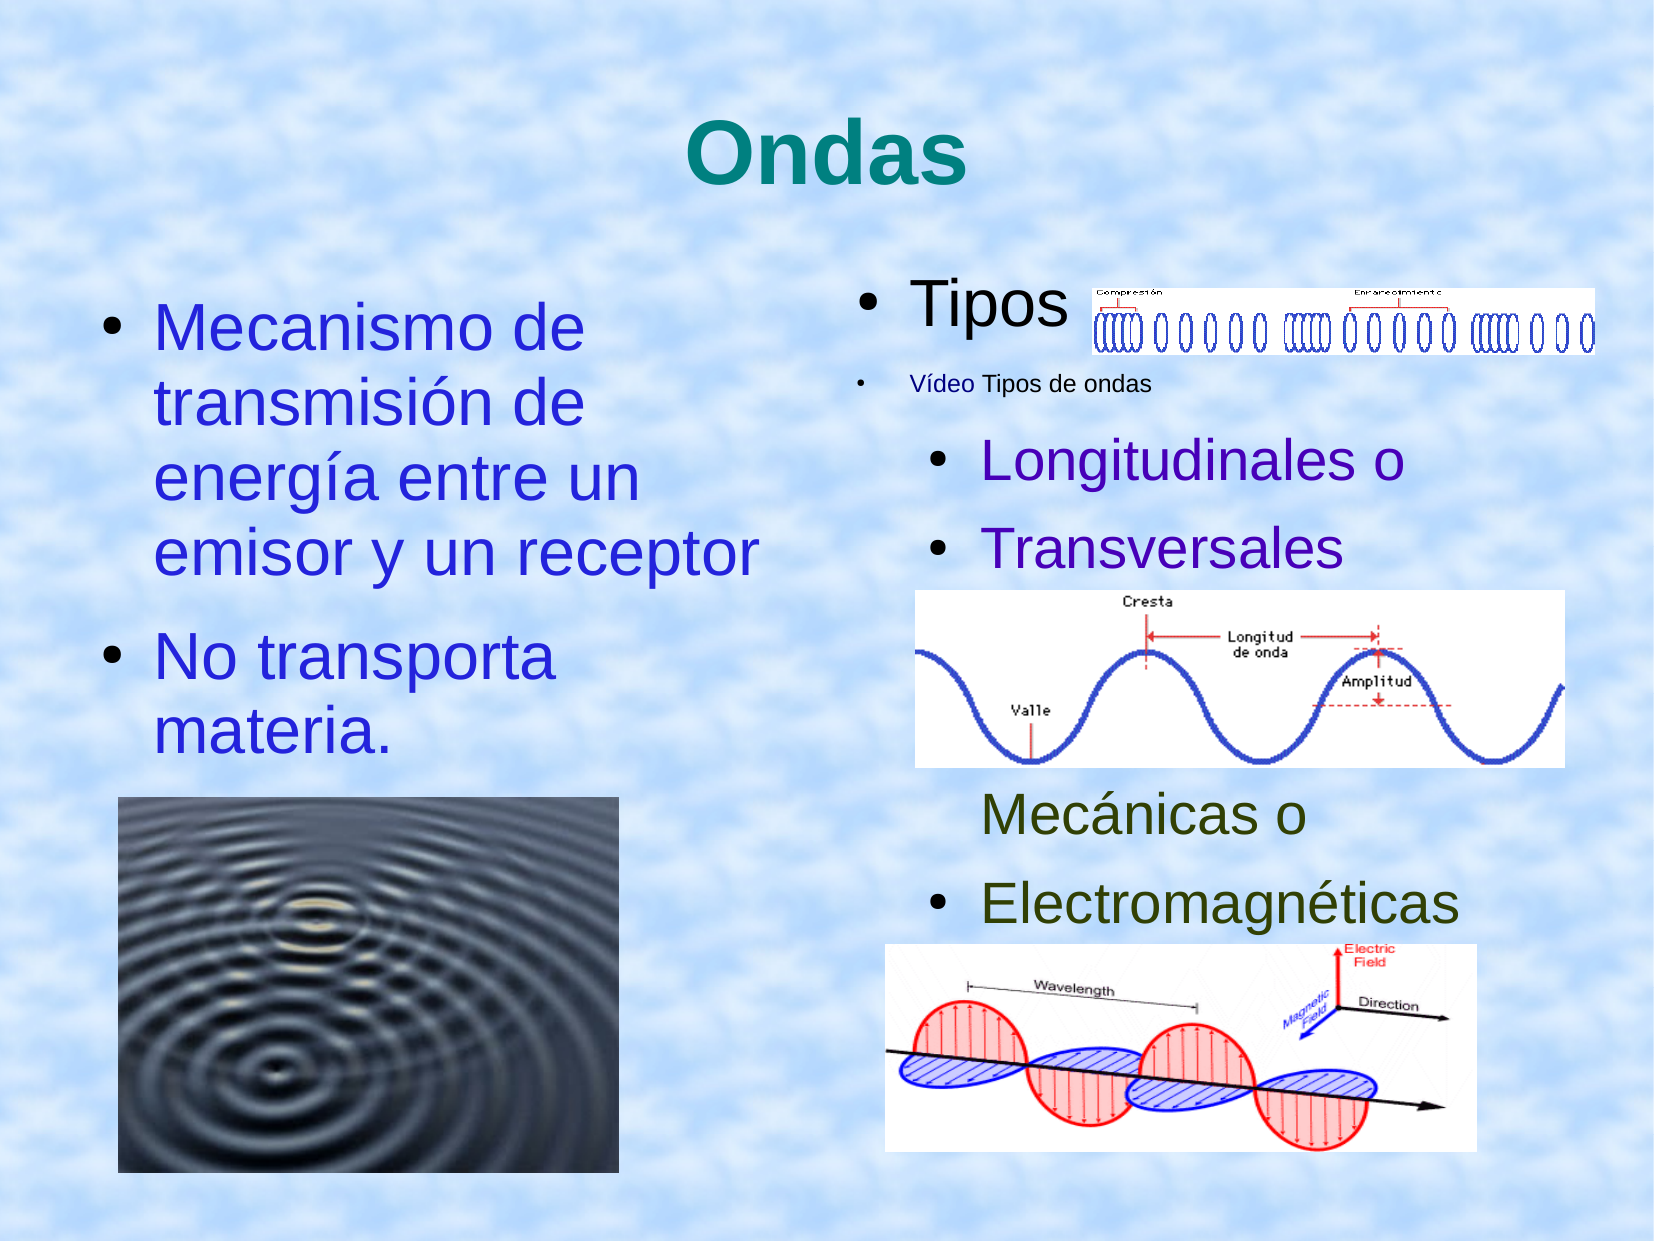

# Ondas
Tipos
Vídeo Tipos de ondas
Longitudinales o
Transversales
Mecánicas o
Electromagnéticas
Mecanismo de transmisión de energía entre un emisor y un receptor
No transporta materia.